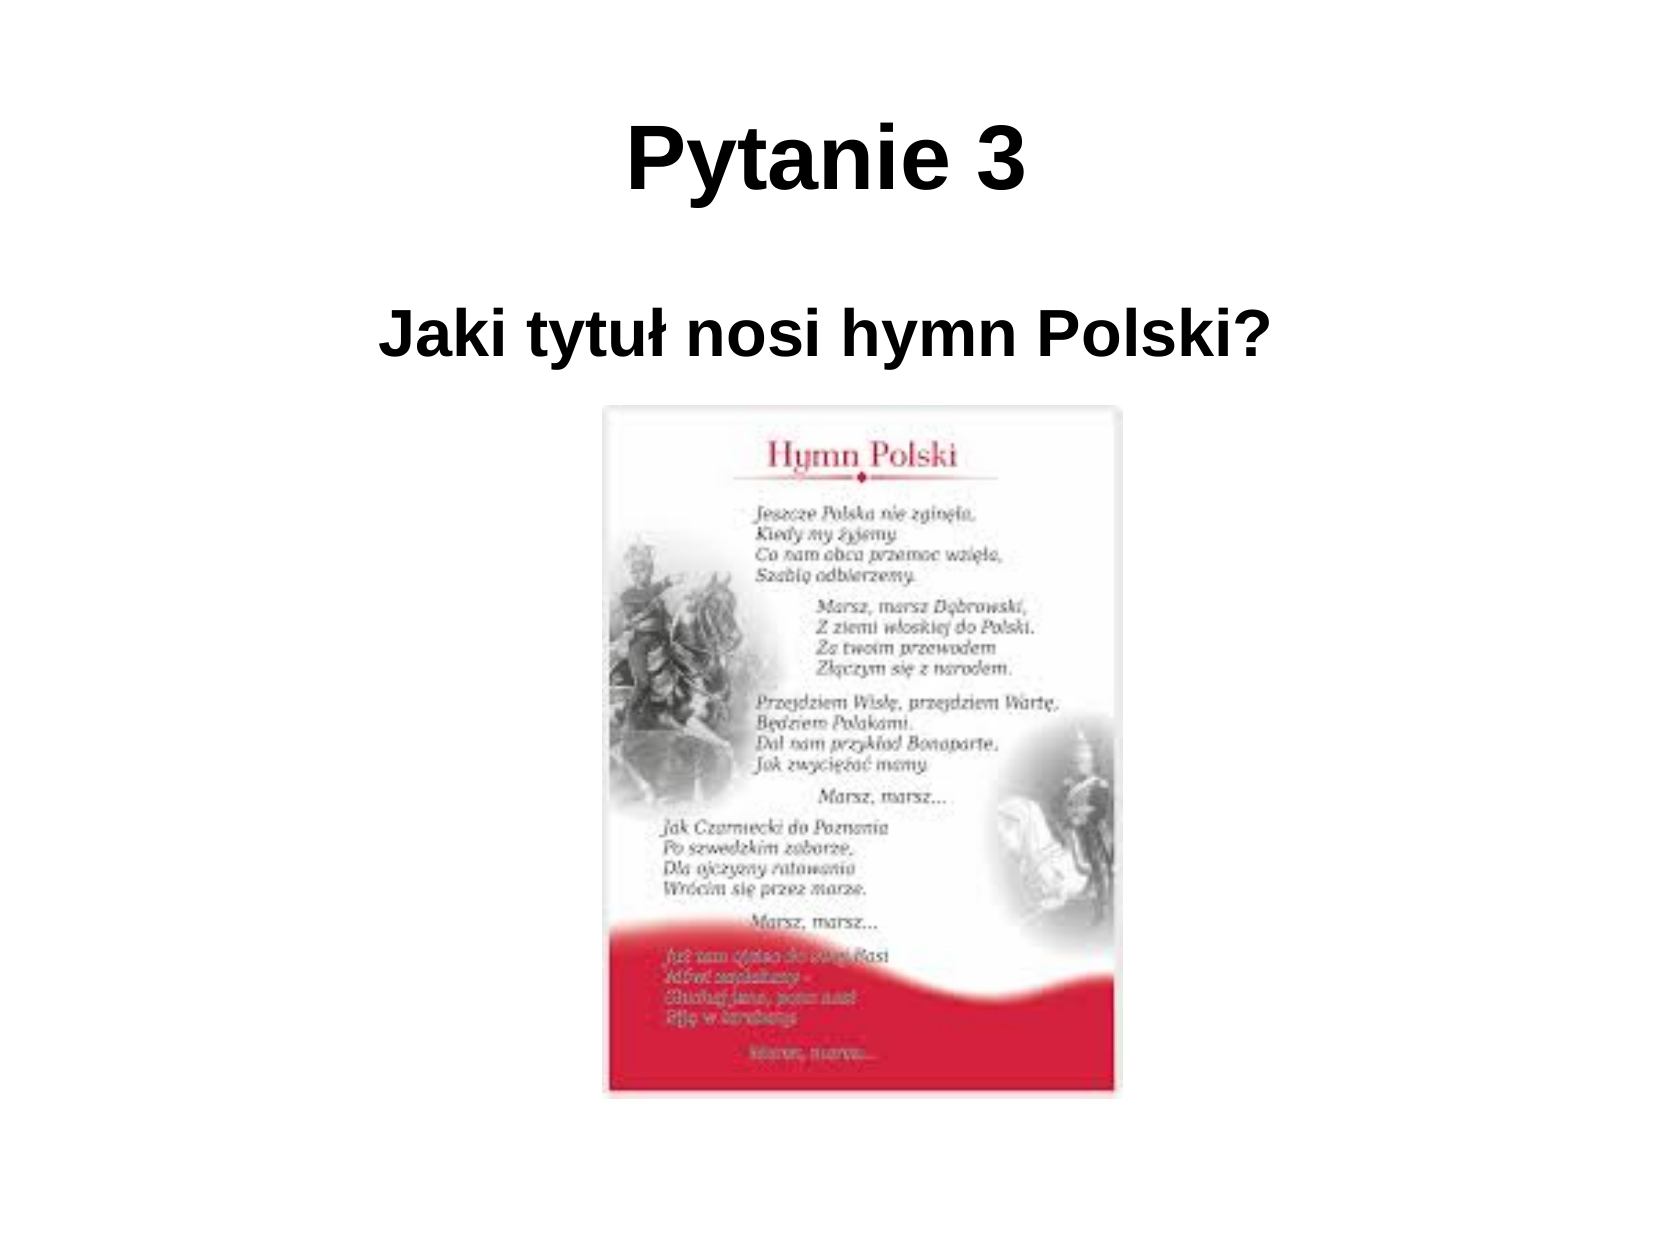

# Pytanie 3
Jaki tytuł nosi hymn Polski?